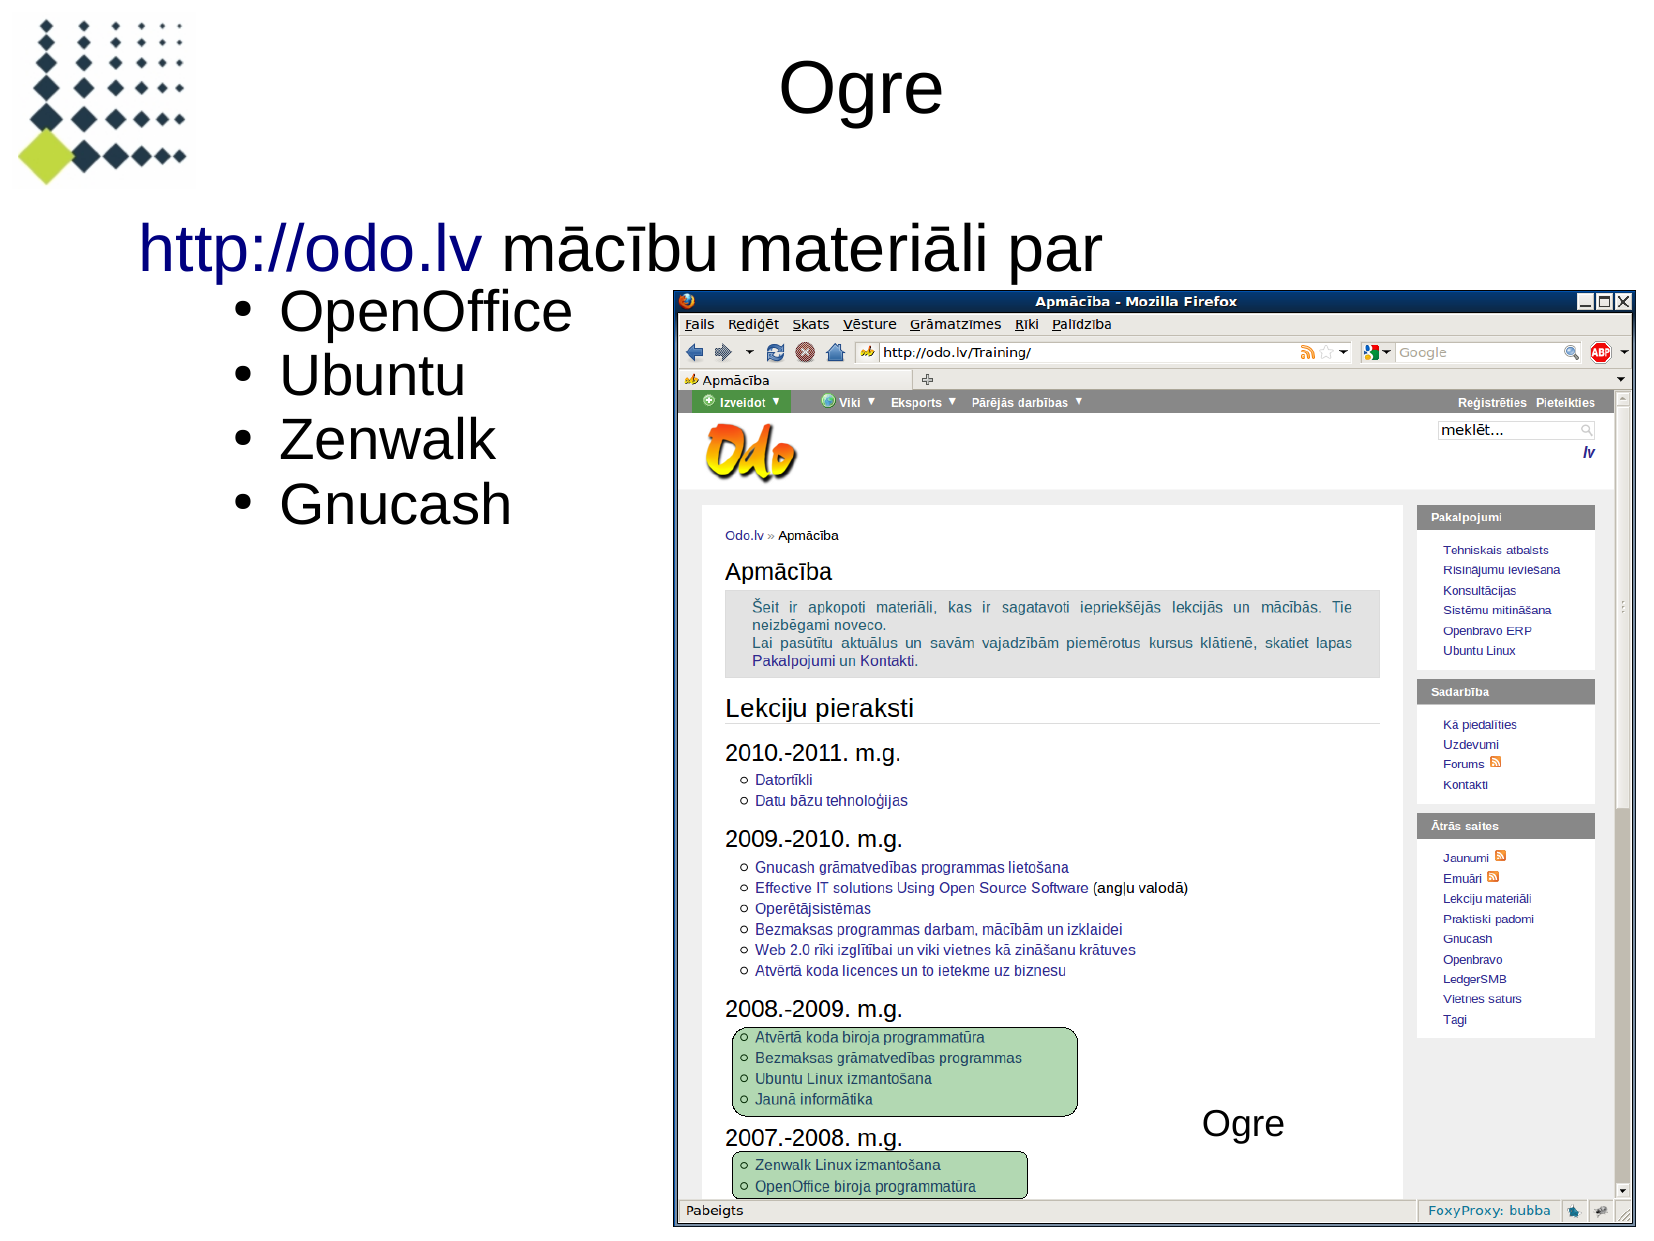

# Ogre
http://odo.lv mācību materiāli par
OpenOffice
Ubuntu
Zenwalk
Gnucash
Ogre